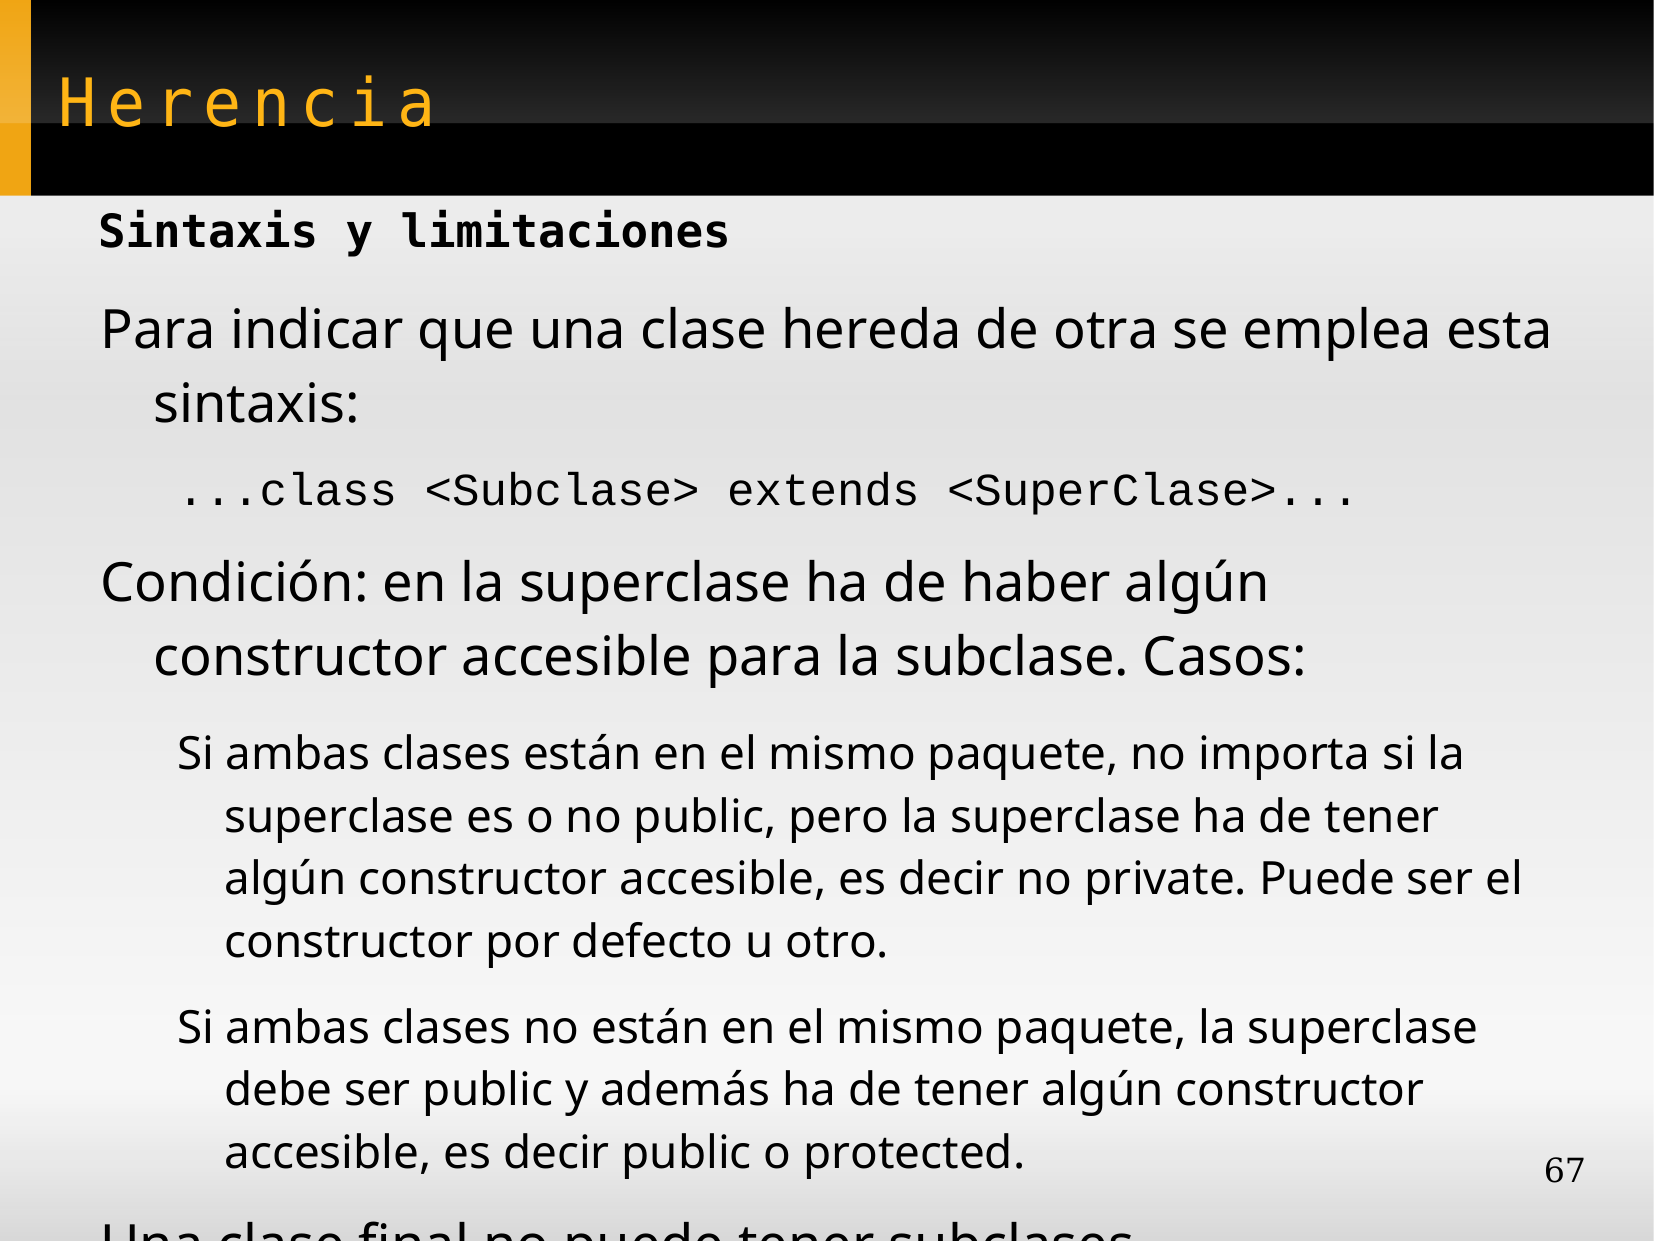

# Herencia
Sintaxis y limitaciones
Para indicar que una clase hereda de otra se emplea esta sintaxis:
...class <Subclase> extends <SuperClase>...
Condición: en la superclase ha de haber algún constructor accesible para la subclase. Casos:
Si ambas clases están en el mismo paquete, no importa si la superclase es o no public, pero la superclase ha de tener algún constructor accesible, es decir no private. Puede ser el constructor por defecto u otro.
Si ambas clases no están en el mismo paquete, la superclase debe ser public y además ha de tener algún constructor accesible, es decir public o protected.
Una clase final no puede tener subclases
67